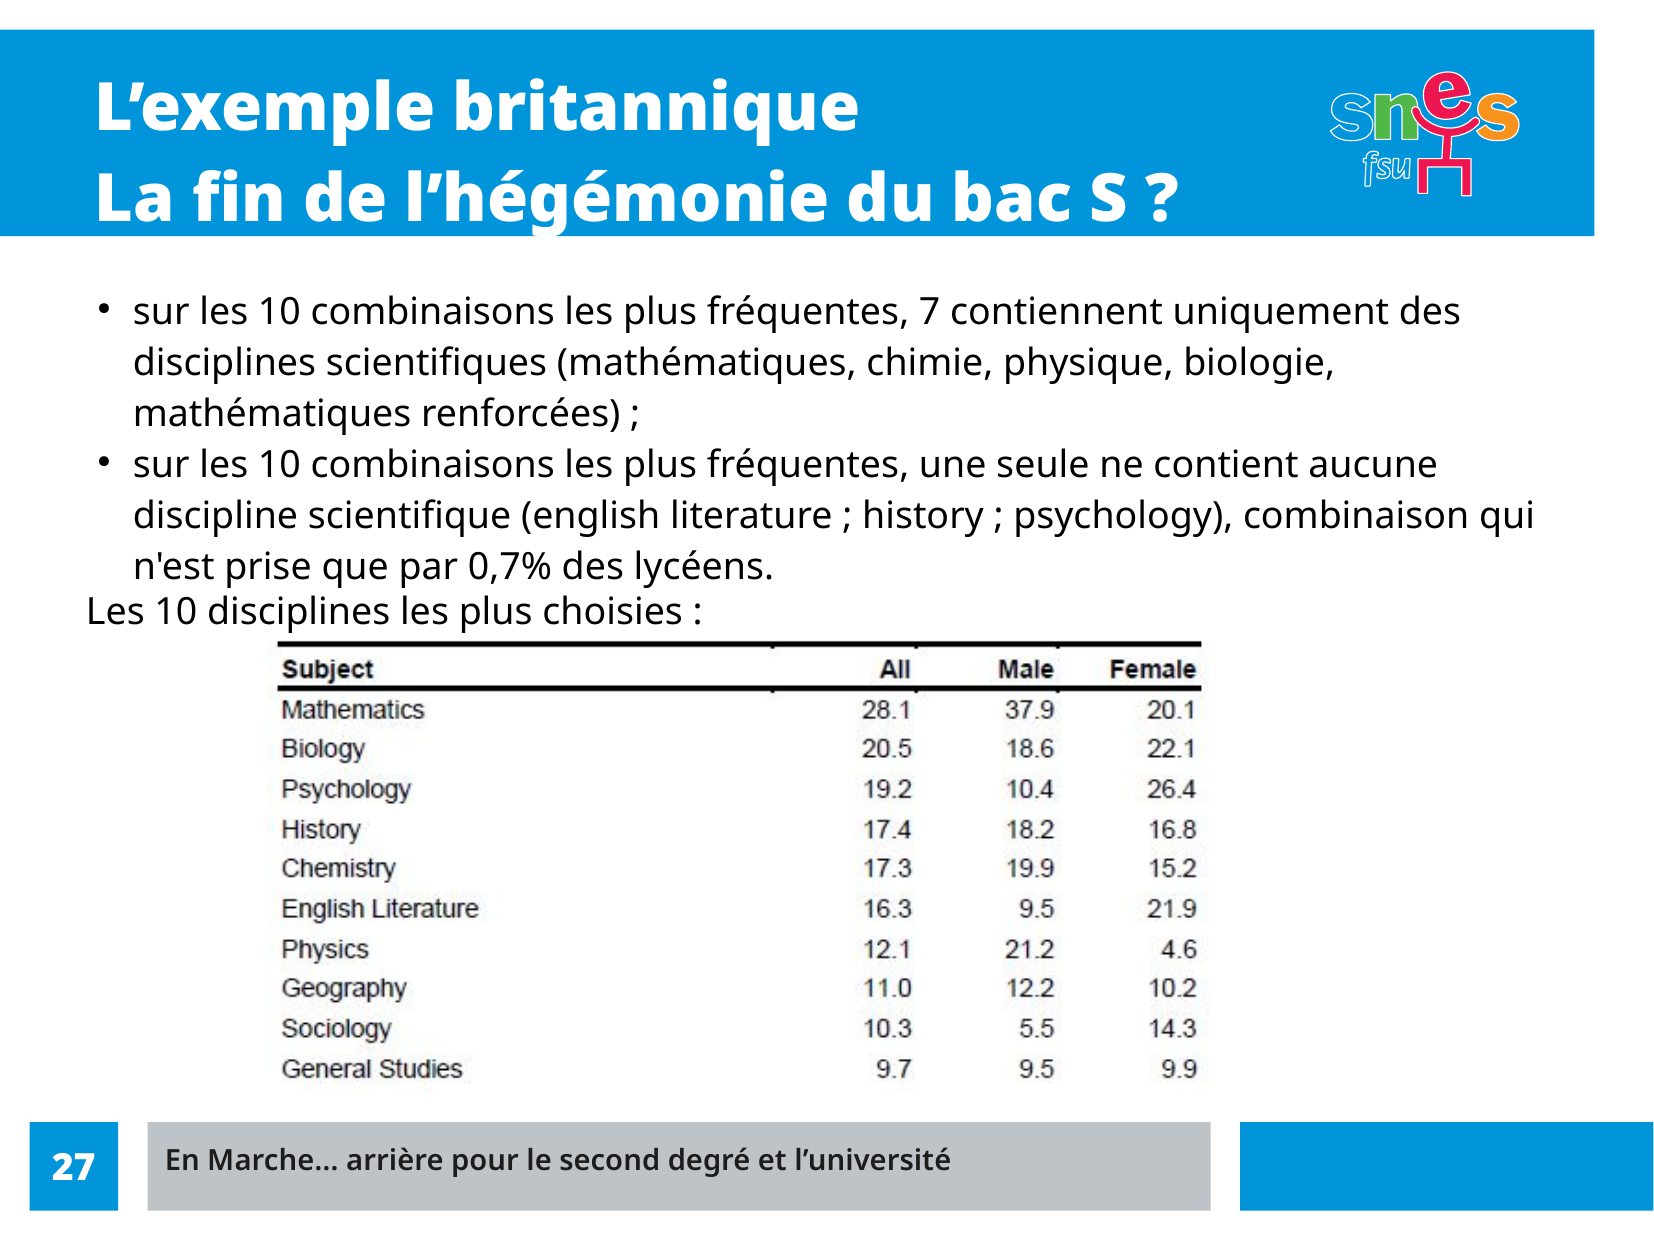

# L’exemple britannique La fin de l’hégémonie du bac S ?
sur les 10 combinaisons les plus fréquentes, 7 contiennent uniquement des disciplines scientifiques (mathématiques, chimie, physique, biologie, mathématiques renforcées) ;
sur les 10 combinaisons les plus fréquentes, une seule ne contient aucune discipline scientifique (english literature ; history ; psychology), combinaison qui n'est prise que par 0,7% des lycéens.
Les 10 disciplines les plus choisies :
27
En Marche… arrière pour le second degré et l’université